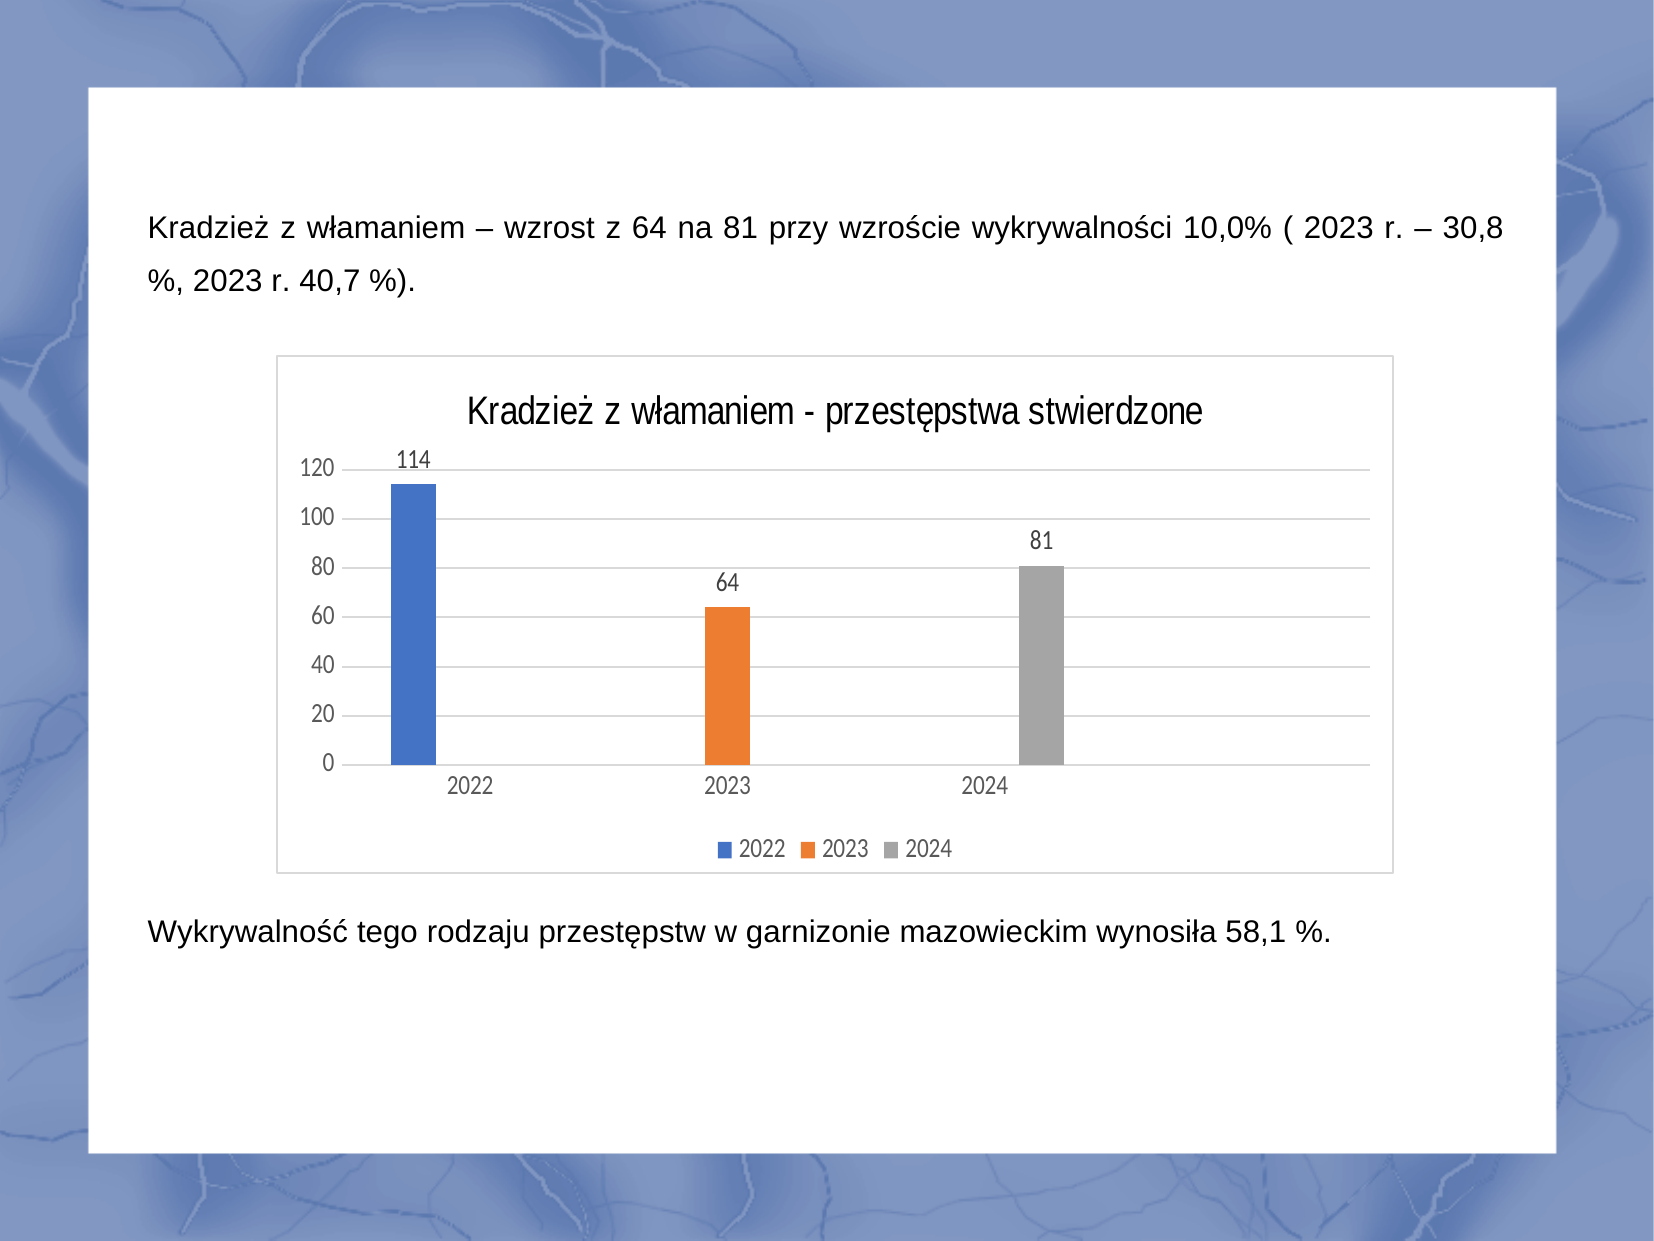

# Kradzież z włamaniem – wzrost z 64 na 81 przy wzroście wykrywalności 10,0% ( 2023 r. – 30,8 %, 2023 r. 40,7 %).
Wykrywalność tego rodzaju przestępstw w garnizonie mazowieckim wynosiła 58,1 %.
### Chart: Kradzież z włamaniem - przestępstwa stwierdzone
| Category | 2022 | 2023 | 2024 |
|---|---|---|---|
| 2022 | 114.0 | None | None |
| 2023 | None | 64.0 | None |
| 2024 | None | None | 81.0 |
| None | None | None | None |